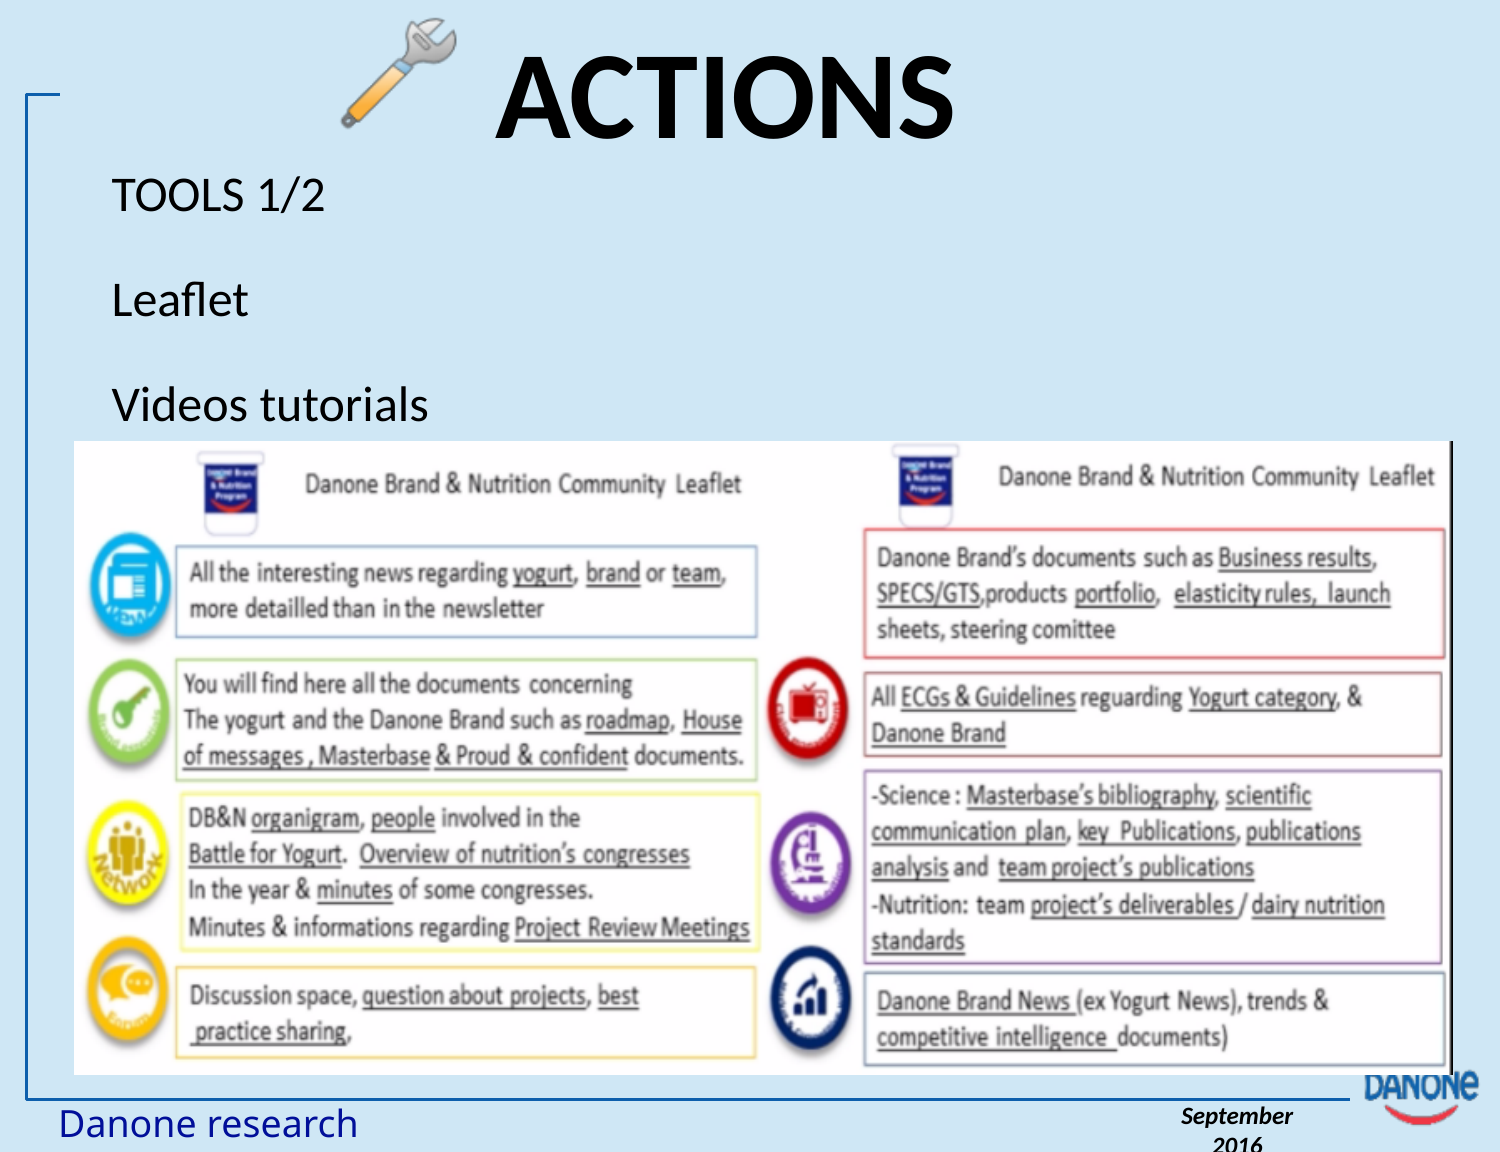

ACTIONS
TOOLS 1/2
Leaflet
Videos tutorials
Danone research
September 2016